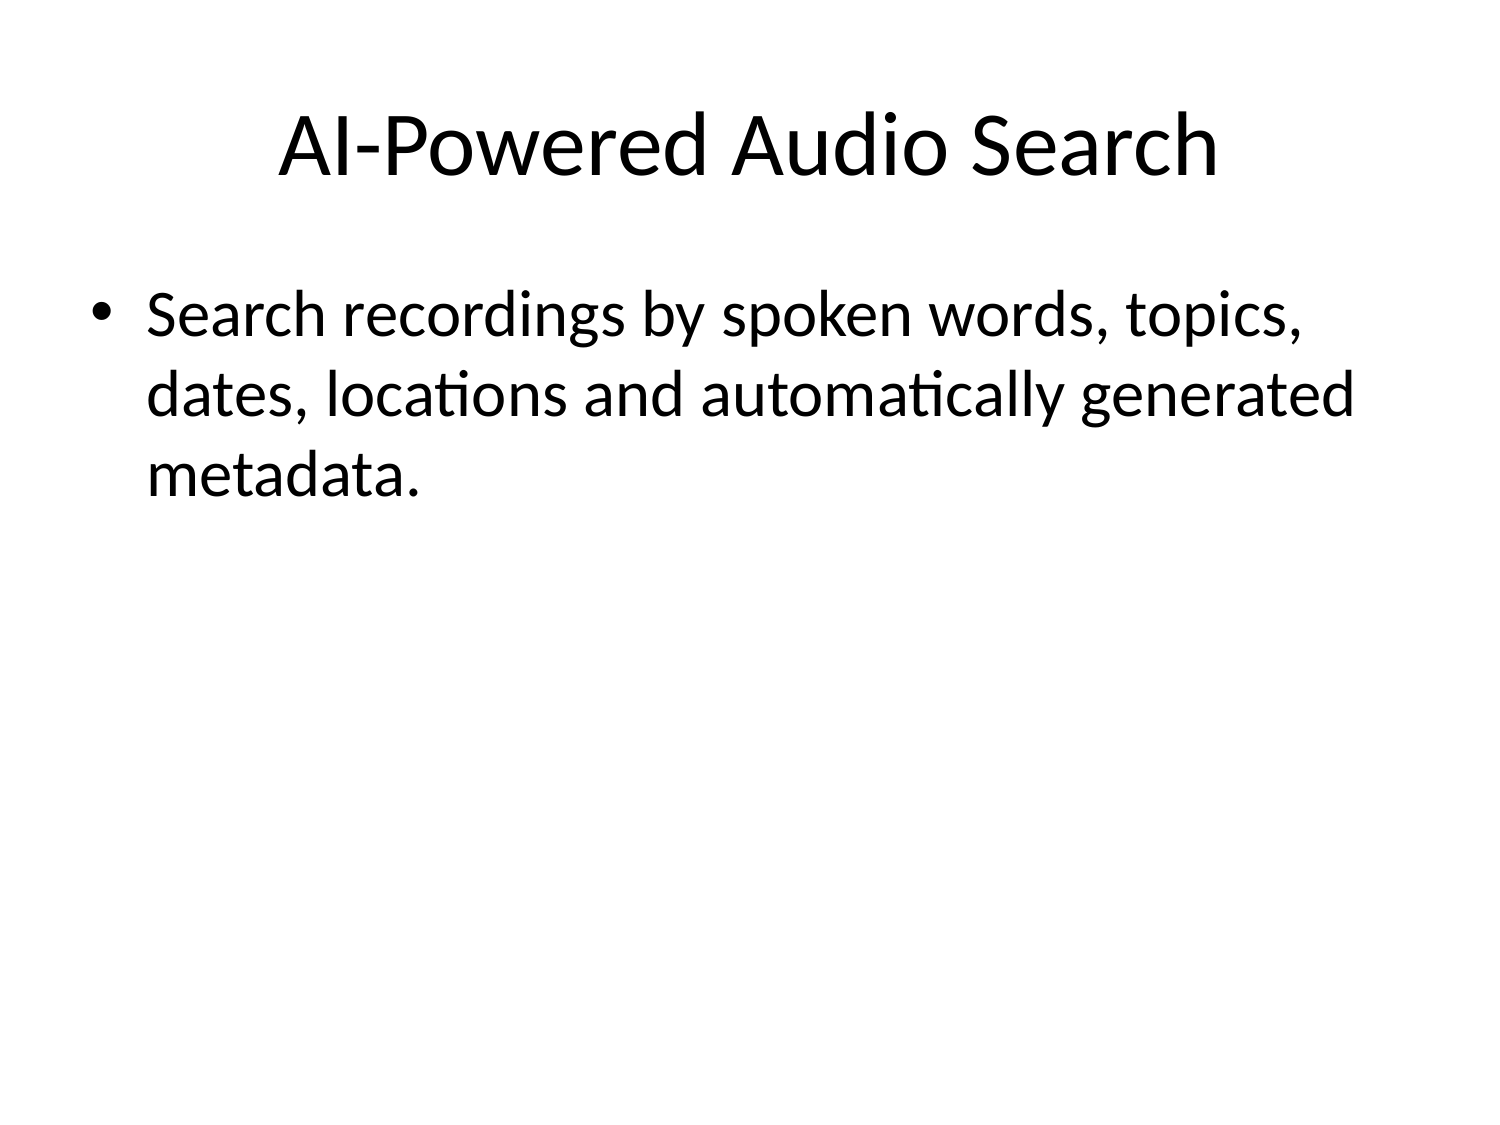

# AI-Powered Audio Search
Search recordings by spoken words, topics, dates, locations and automatically generated metadata.